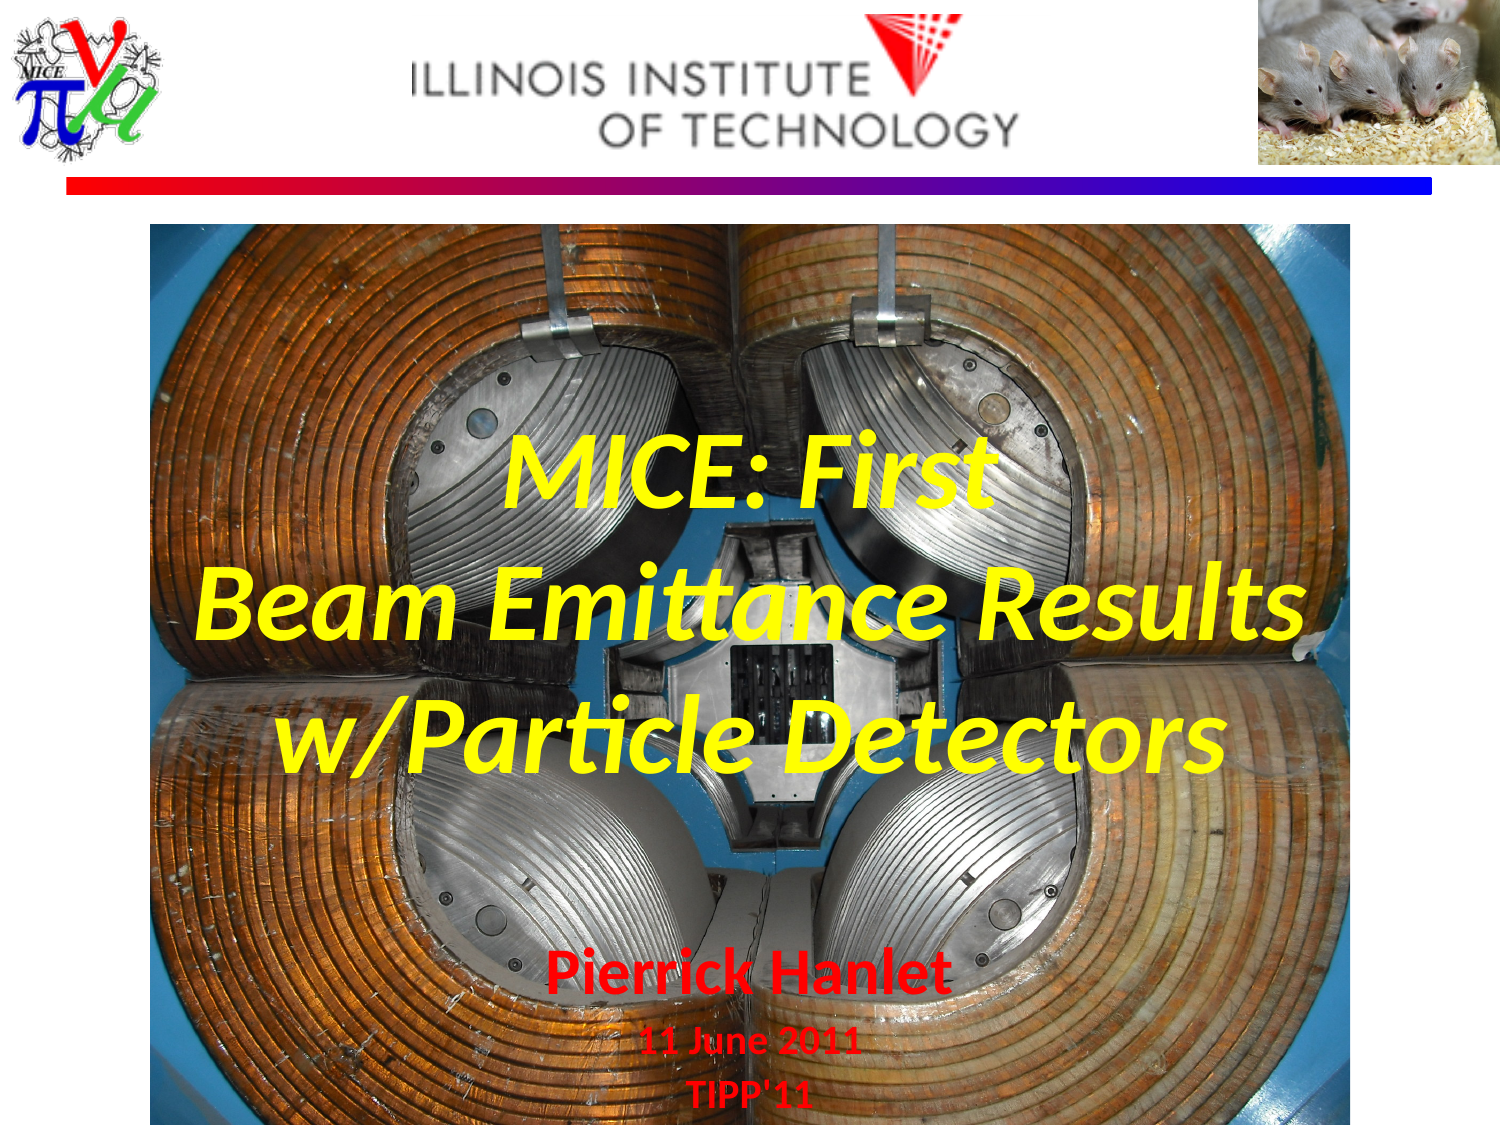

# MICE: First Beam Emittance Results w/Particle Detectors
Pierrick Hanlet
11 June 2011
TIPP'11